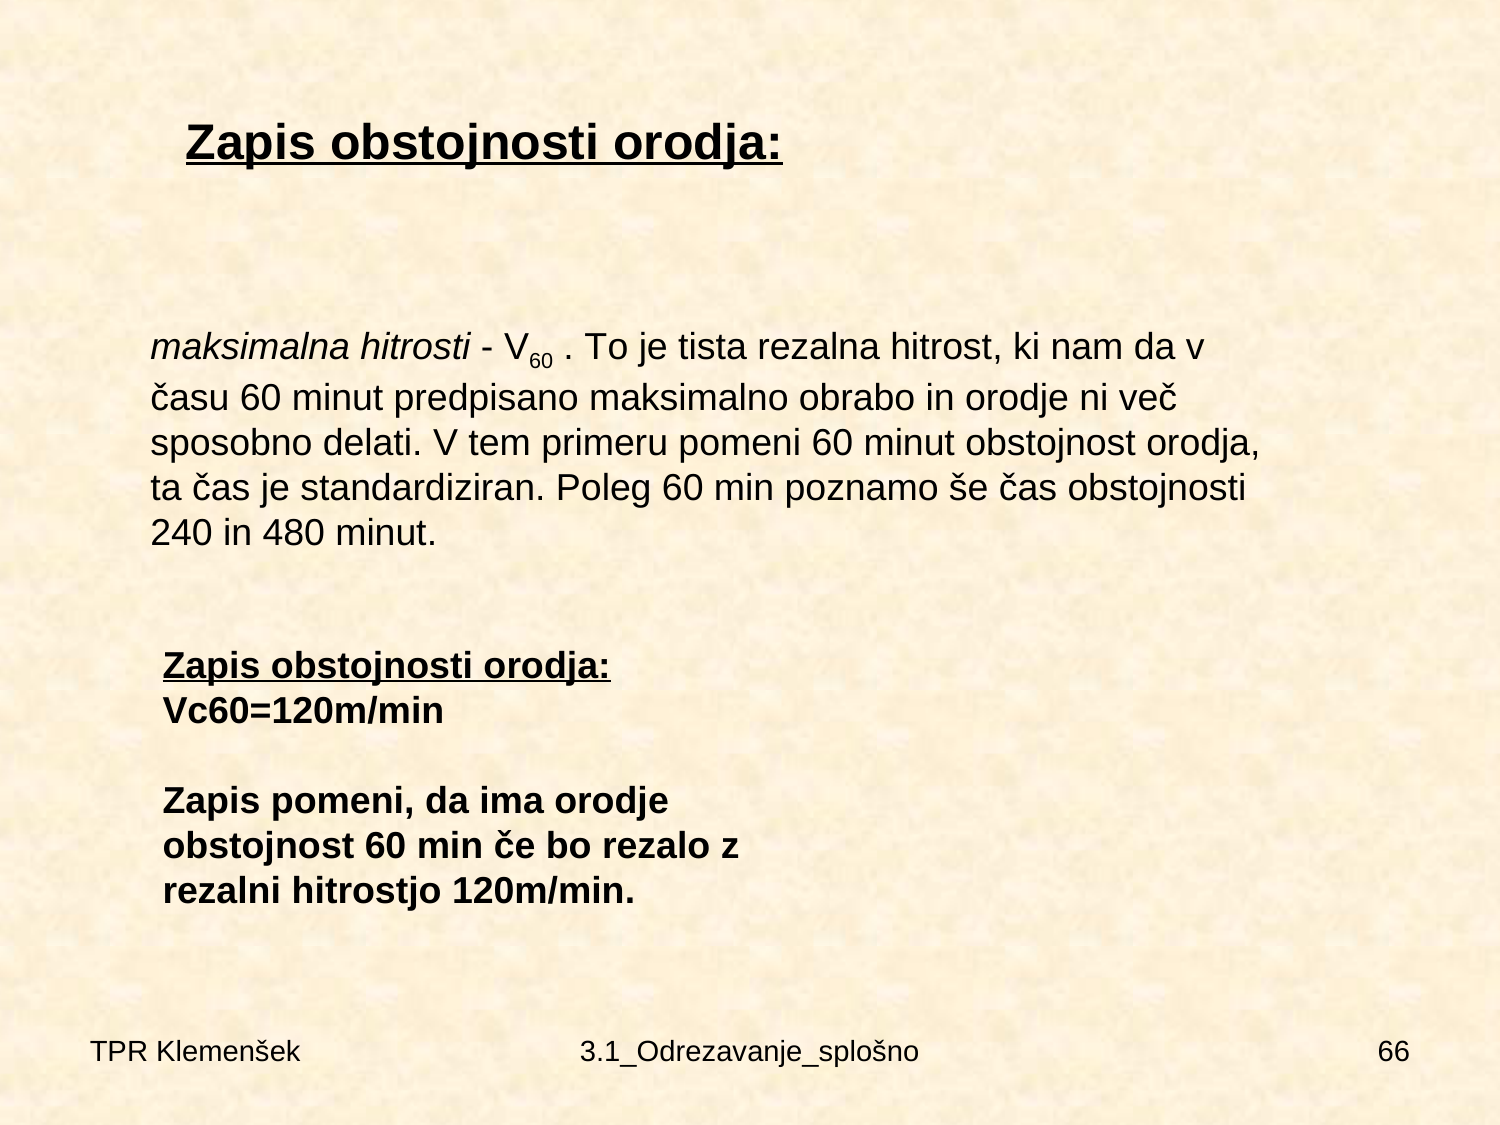

Zapis obstojnosti orodja:
maksimalna hitrosti - V60 . To je tista rezalna hitrost, ki nam da v času 60 minut predpisano maksimalno obrabo in orodje ni več sposobno delati. V tem primeru pomeni 60 minut obstojnost orodja, ta čas je standardiziran. Poleg 60 min poznamo še čas obstojnosti 240 in 480 minut.
Zapis obstojnosti orodja:
Vc60=120m/min
Zapis pomeni, da ima orodje obstojnost 60 min če bo rezalo z rezalni hitrostjo 120m/min.
TPR Klemenšek
3.1_Odrezavanje_splošno